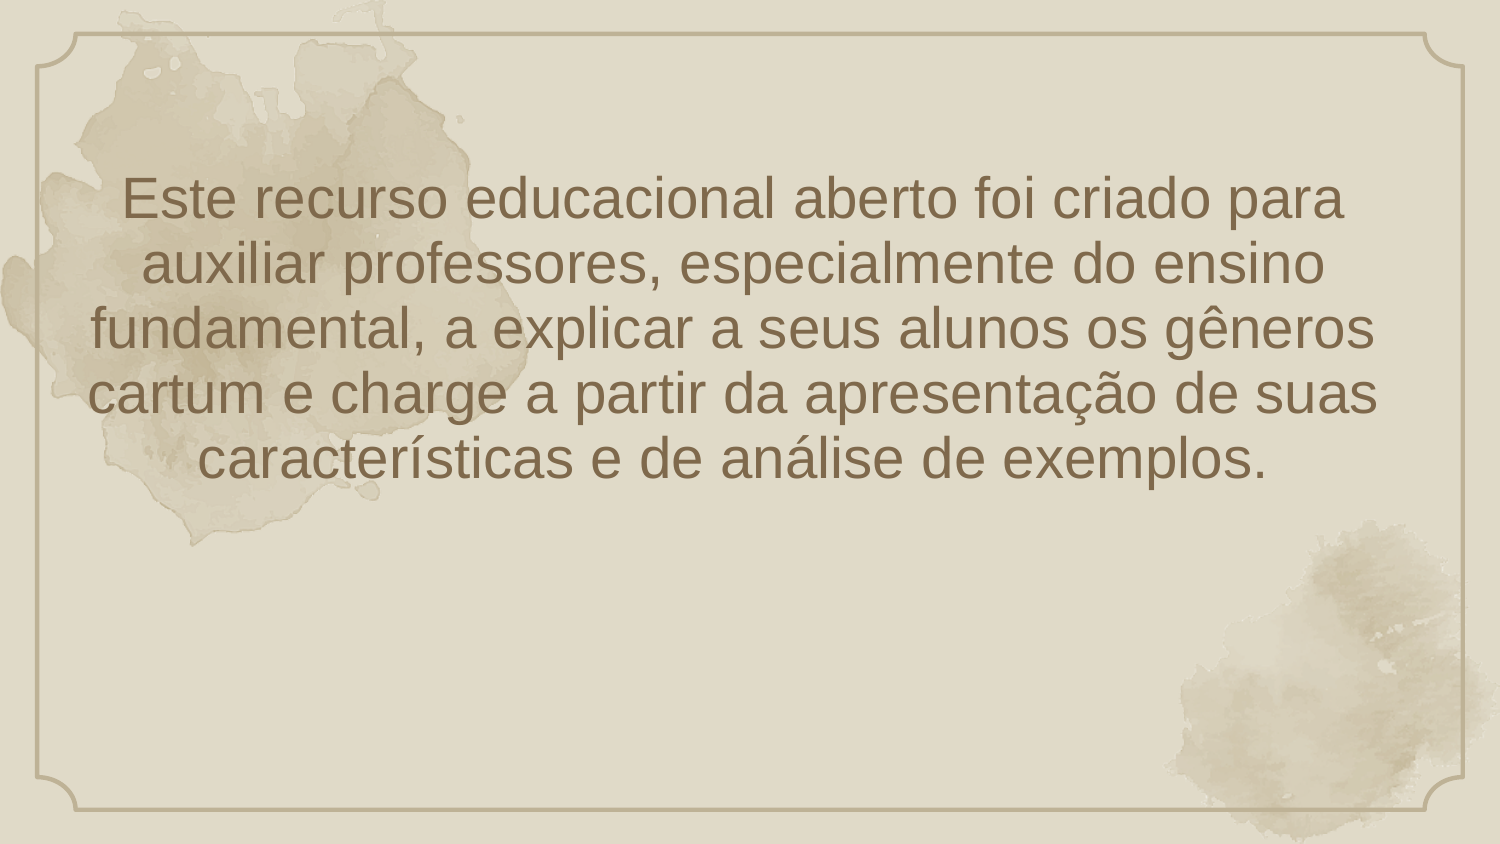

# Este recurso educacional aberto foi criado para auxiliar professores, especialmente do ensino fundamental, a explicar a seus alunos os gêneros cartum e charge a partir da apresentação de suas características e de análise de exemplos.